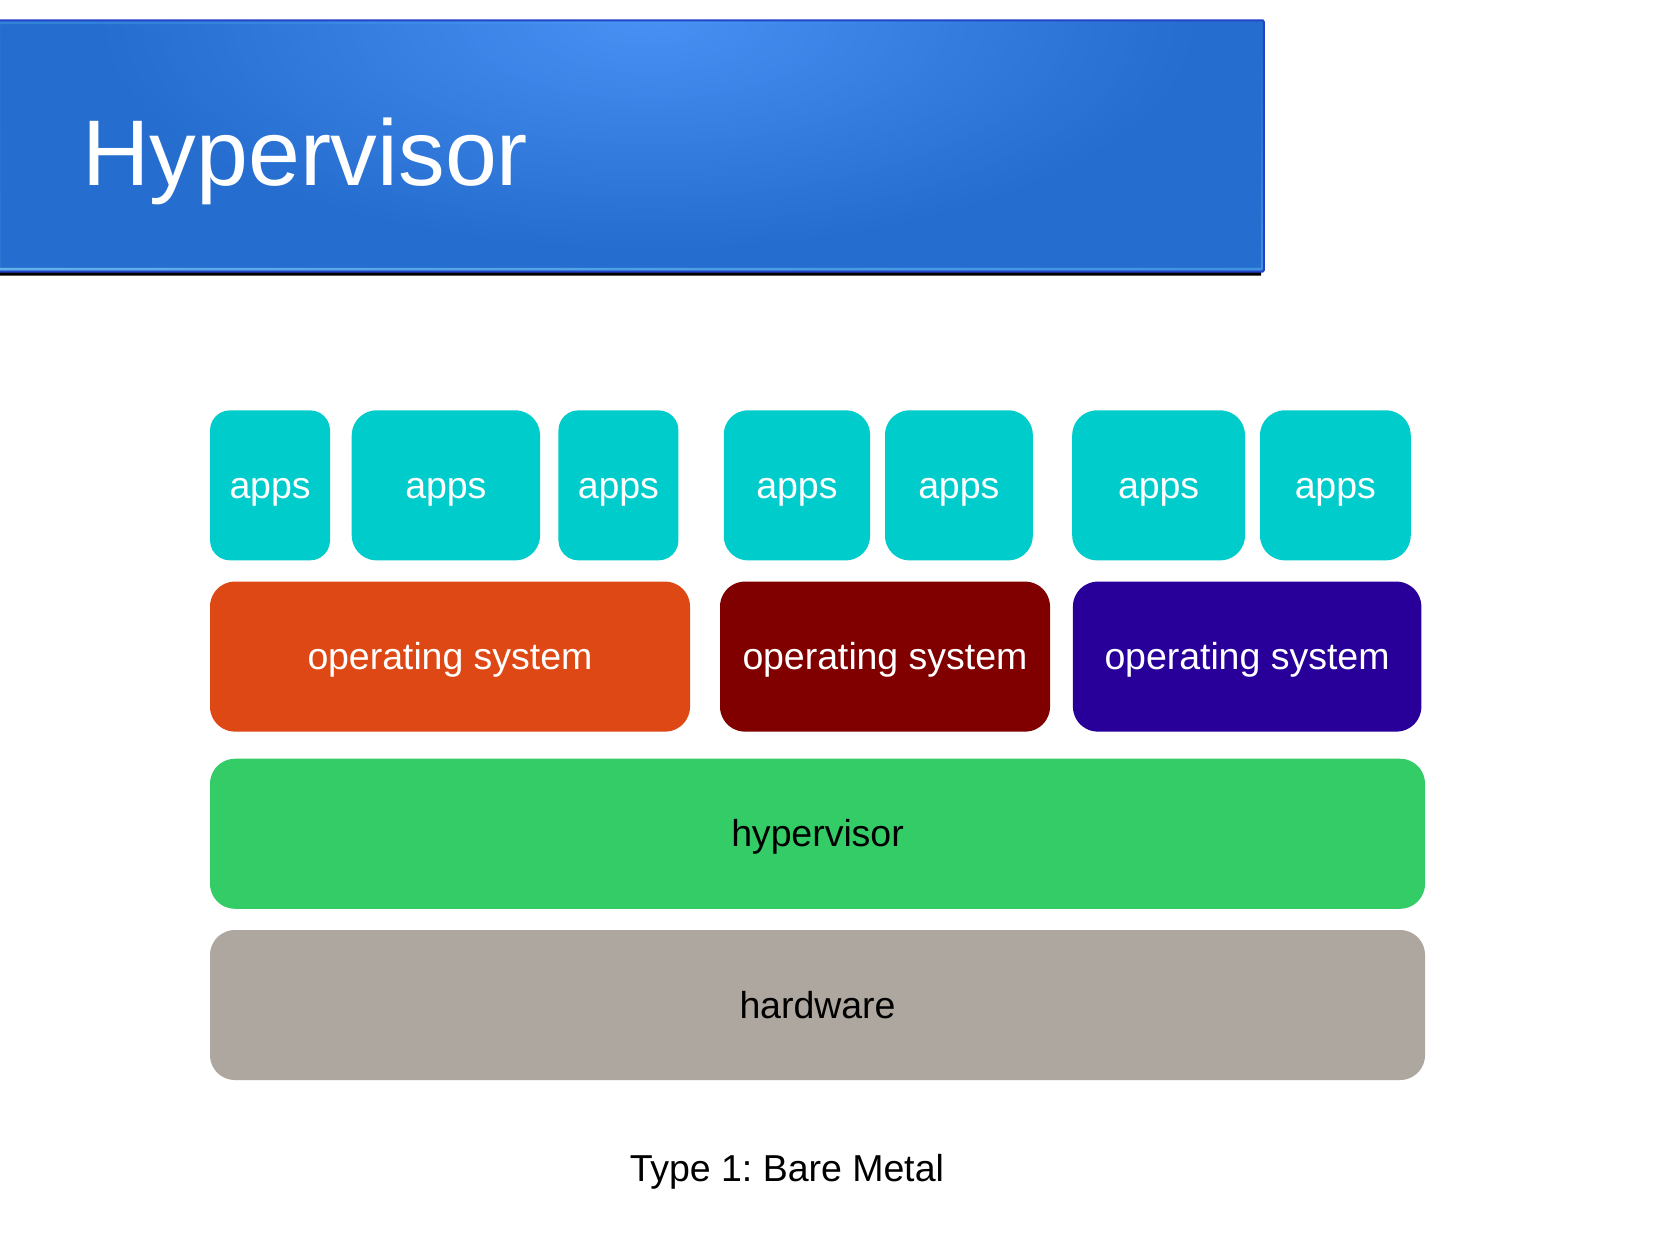

# Hypervisor
apps
apps
apps
apps
apps
apps
apps
operating system
operating system
operating system
hypervisor
hardware
Type 1: Bare Metal